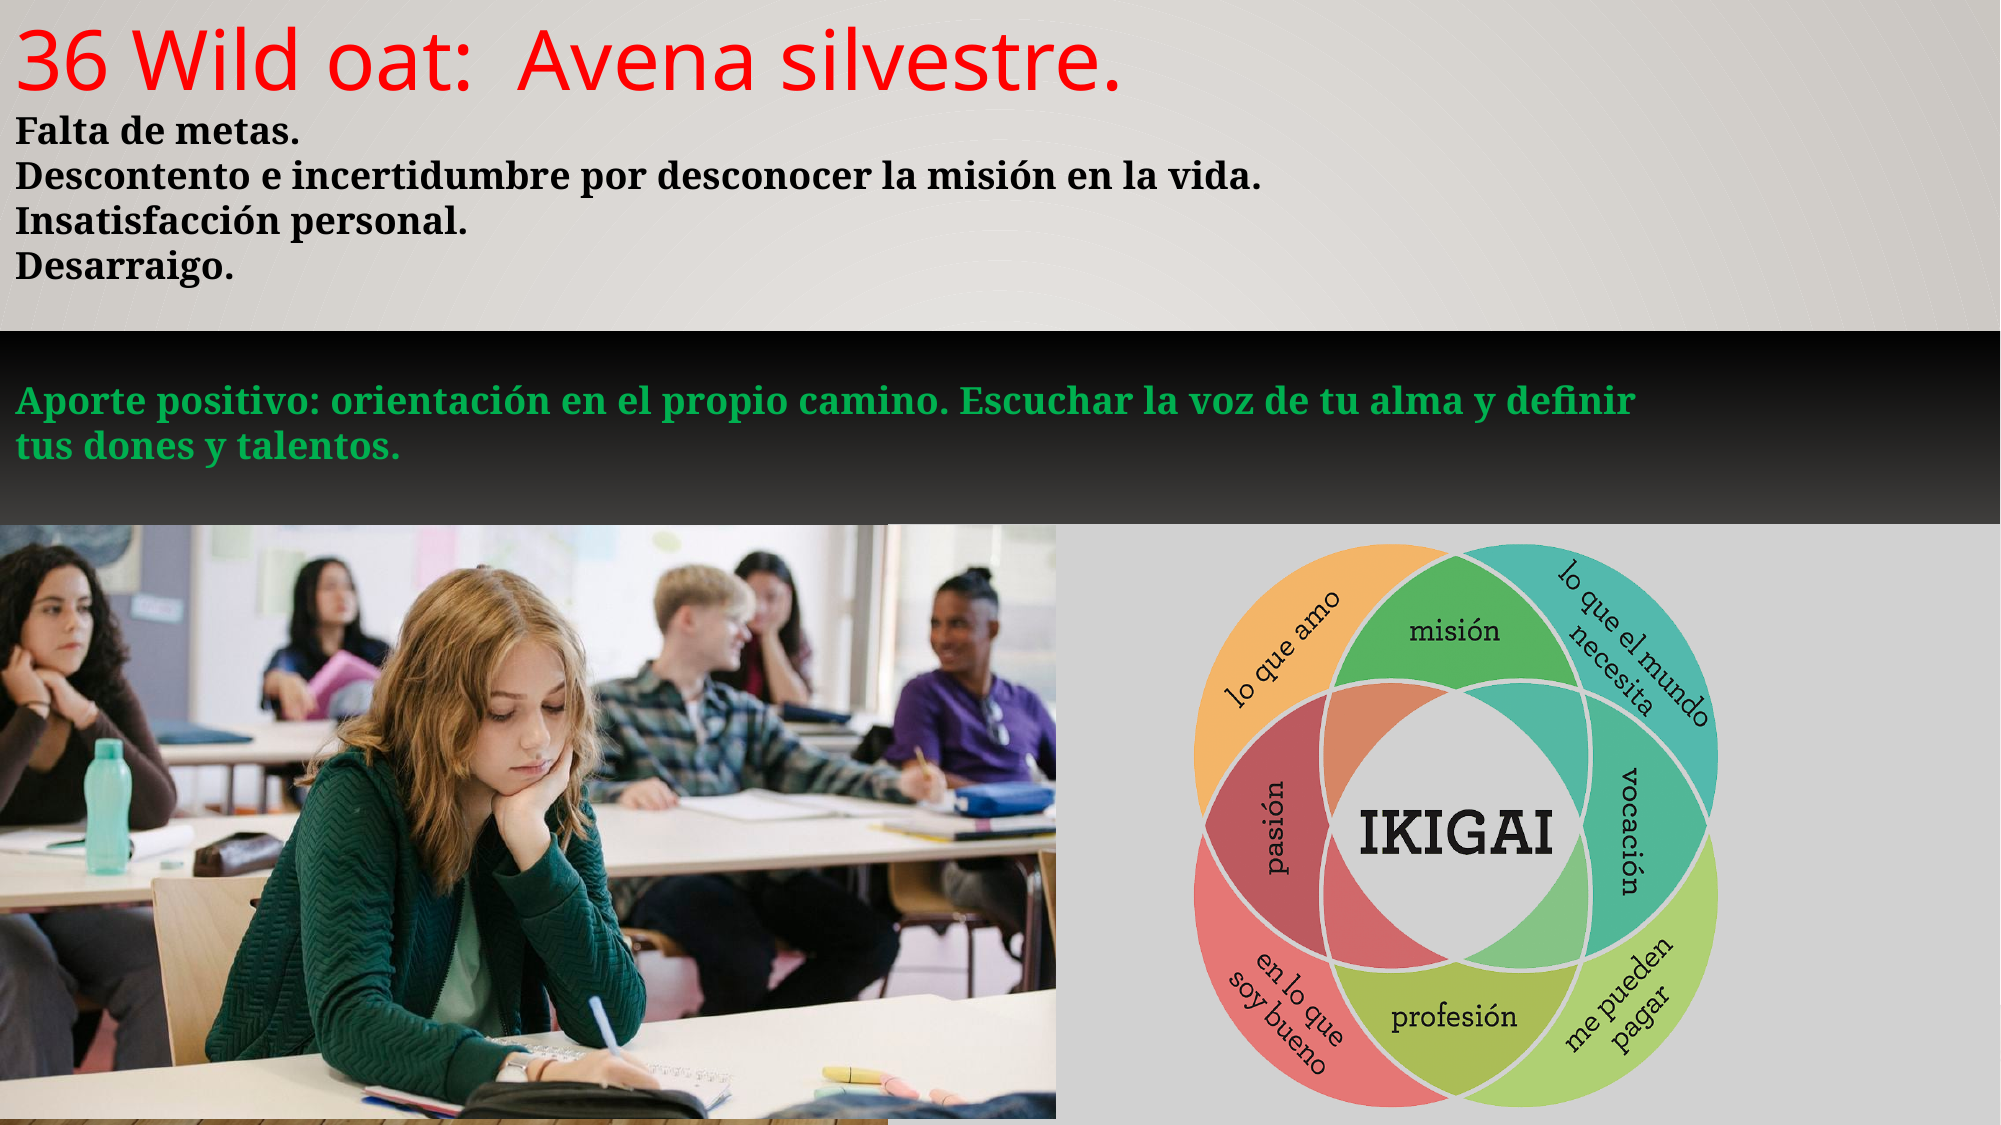

36 Wild oat: Avena silvestre.
Falta de metas.
Descontento e incertidumbre por desconocer la misión en la vida.
Insatisfacción personal.
Desarraigo.
Aporte positivo: orientación en el propio camino. Escuchar la voz de tu alma y definir tus dones y talentos.